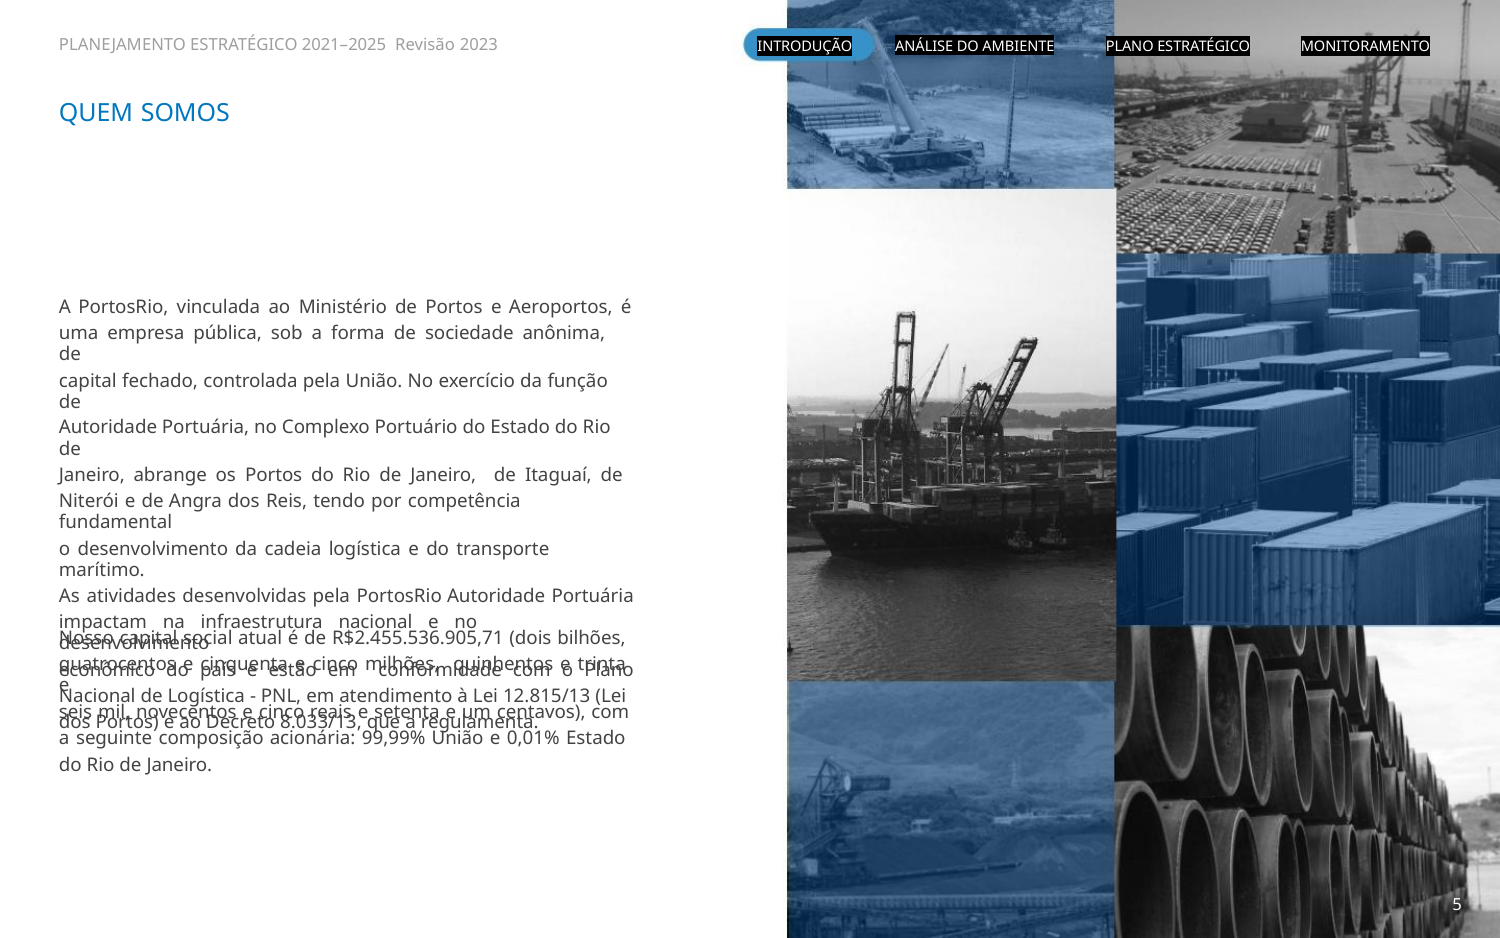

PLANEJAMENTO ESTRATÉGICO 2021–2025 Revisão 2023
ANÁLISE DO AMBIENTE
INTRODUÇÃO
PLANO ESTRATÉGICO
MONITORAMENTO
QUEM SOMOS
A PortosRio, vinculada ao Ministério de Portos e Aeroportos, é
uma empresa pública, sob a forma de sociedade anônima, de
capital fechado, controlada pela União. No exercício da função de
Autoridade Portuária, no Complexo Portuário do Estado do Rio de
Janeiro, abrange os Portos do Rio de Janeiro, de Itaguaí, de
Niterói e de Angra dos Reis, tendo por competência fundamental
o desenvolvimento da cadeia logística e do transporte marítimo.
As atividades desenvolvidas pela PortosRio Autoridade Portuária
impactam na infraestrutura nacional e no desenvolvimento
econômico do país e estão em conformidade com o Plano
Nacional de Logística - PNL, em atendimento à Lei 12.815/13 (Lei
dos Portos) e ao Decreto 8.033/13, que a regulamenta.
Nosso capital social atual é de R$2.455.536.905,71 (dois bilhões,
quatrocentos e cinquenta e cinco milhões, quinhentos e trinta e
seis mil, novecentos e cinco reais e setenta e um centavos), com
a seguinte composição acionária: 99,99% União e 0,01% Estado
do Rio de Janeiro.
5